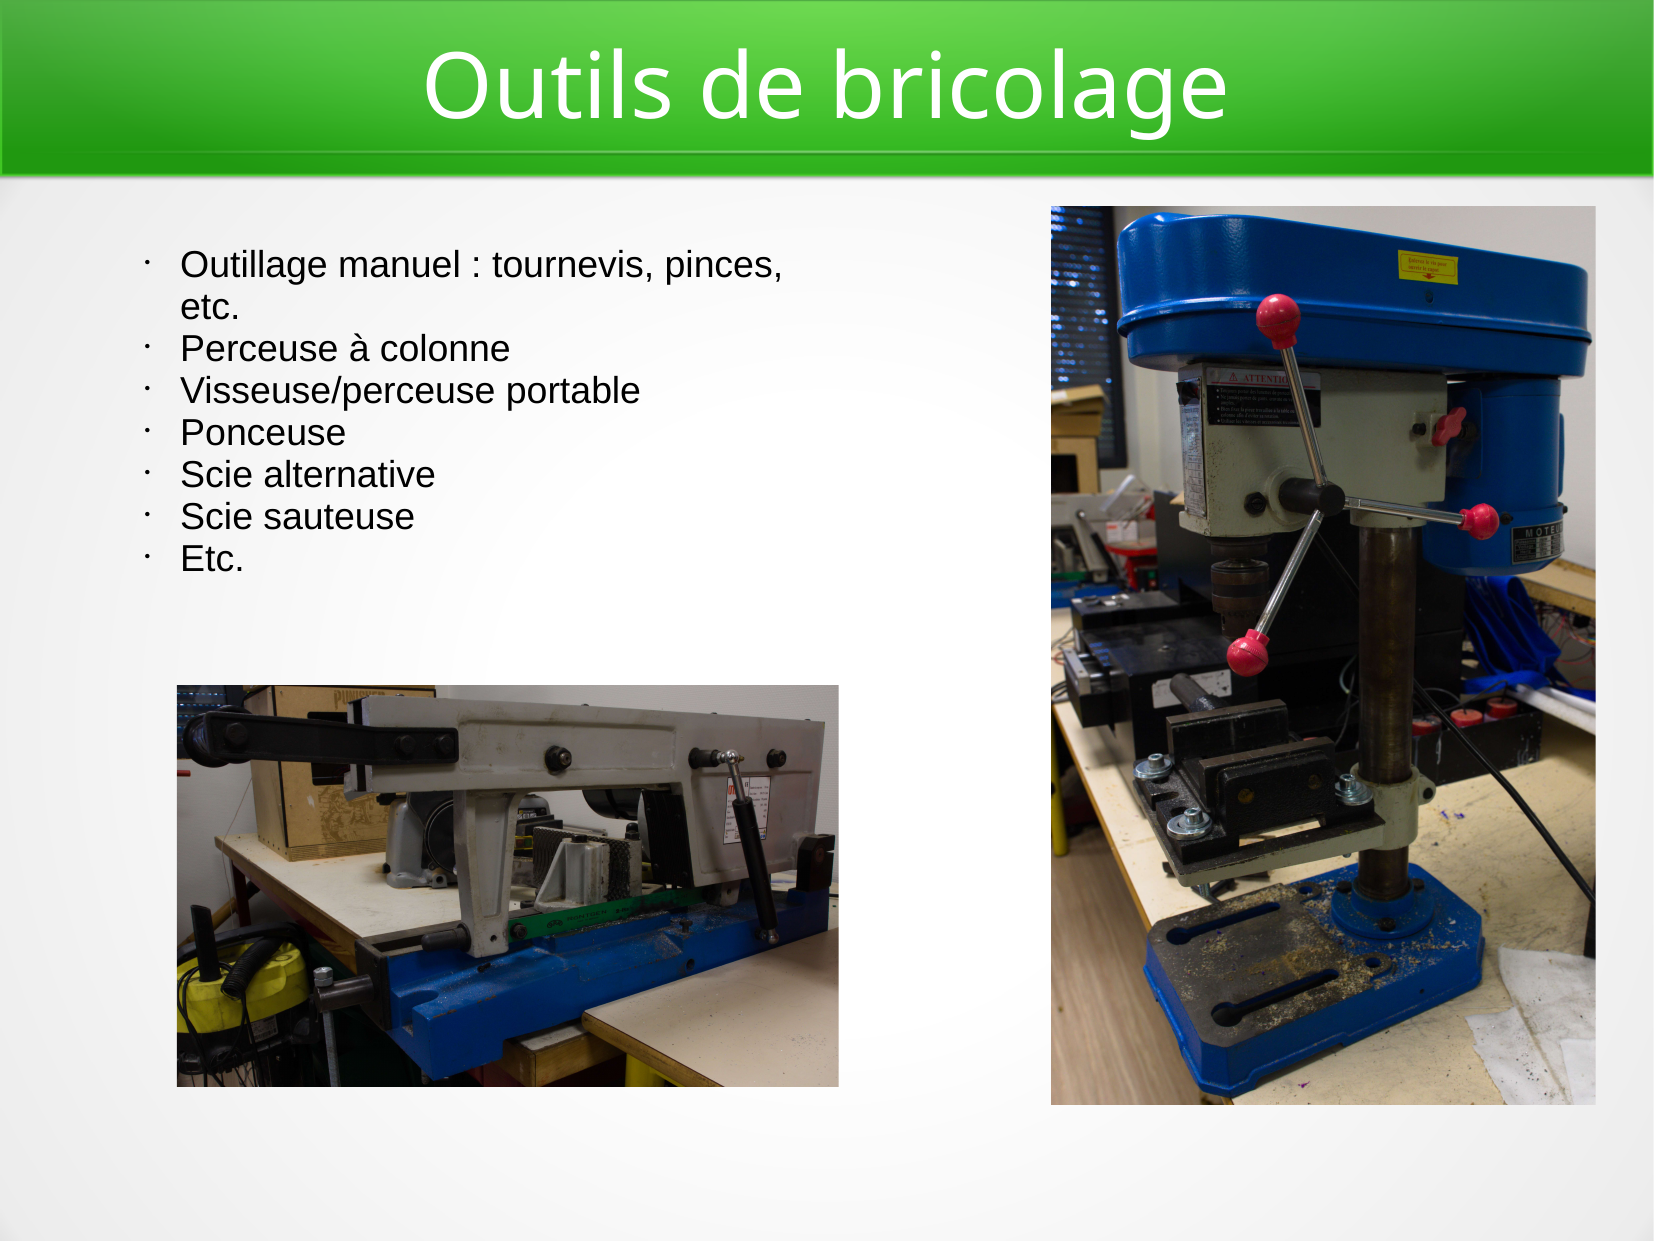

# Outils de bricolage
Outillage manuel : tournevis, pinces, etc.
Perceuse à colonne
Visseuse/perceuse portable
Ponceuse
Scie alternative
Scie sauteuse
Etc.